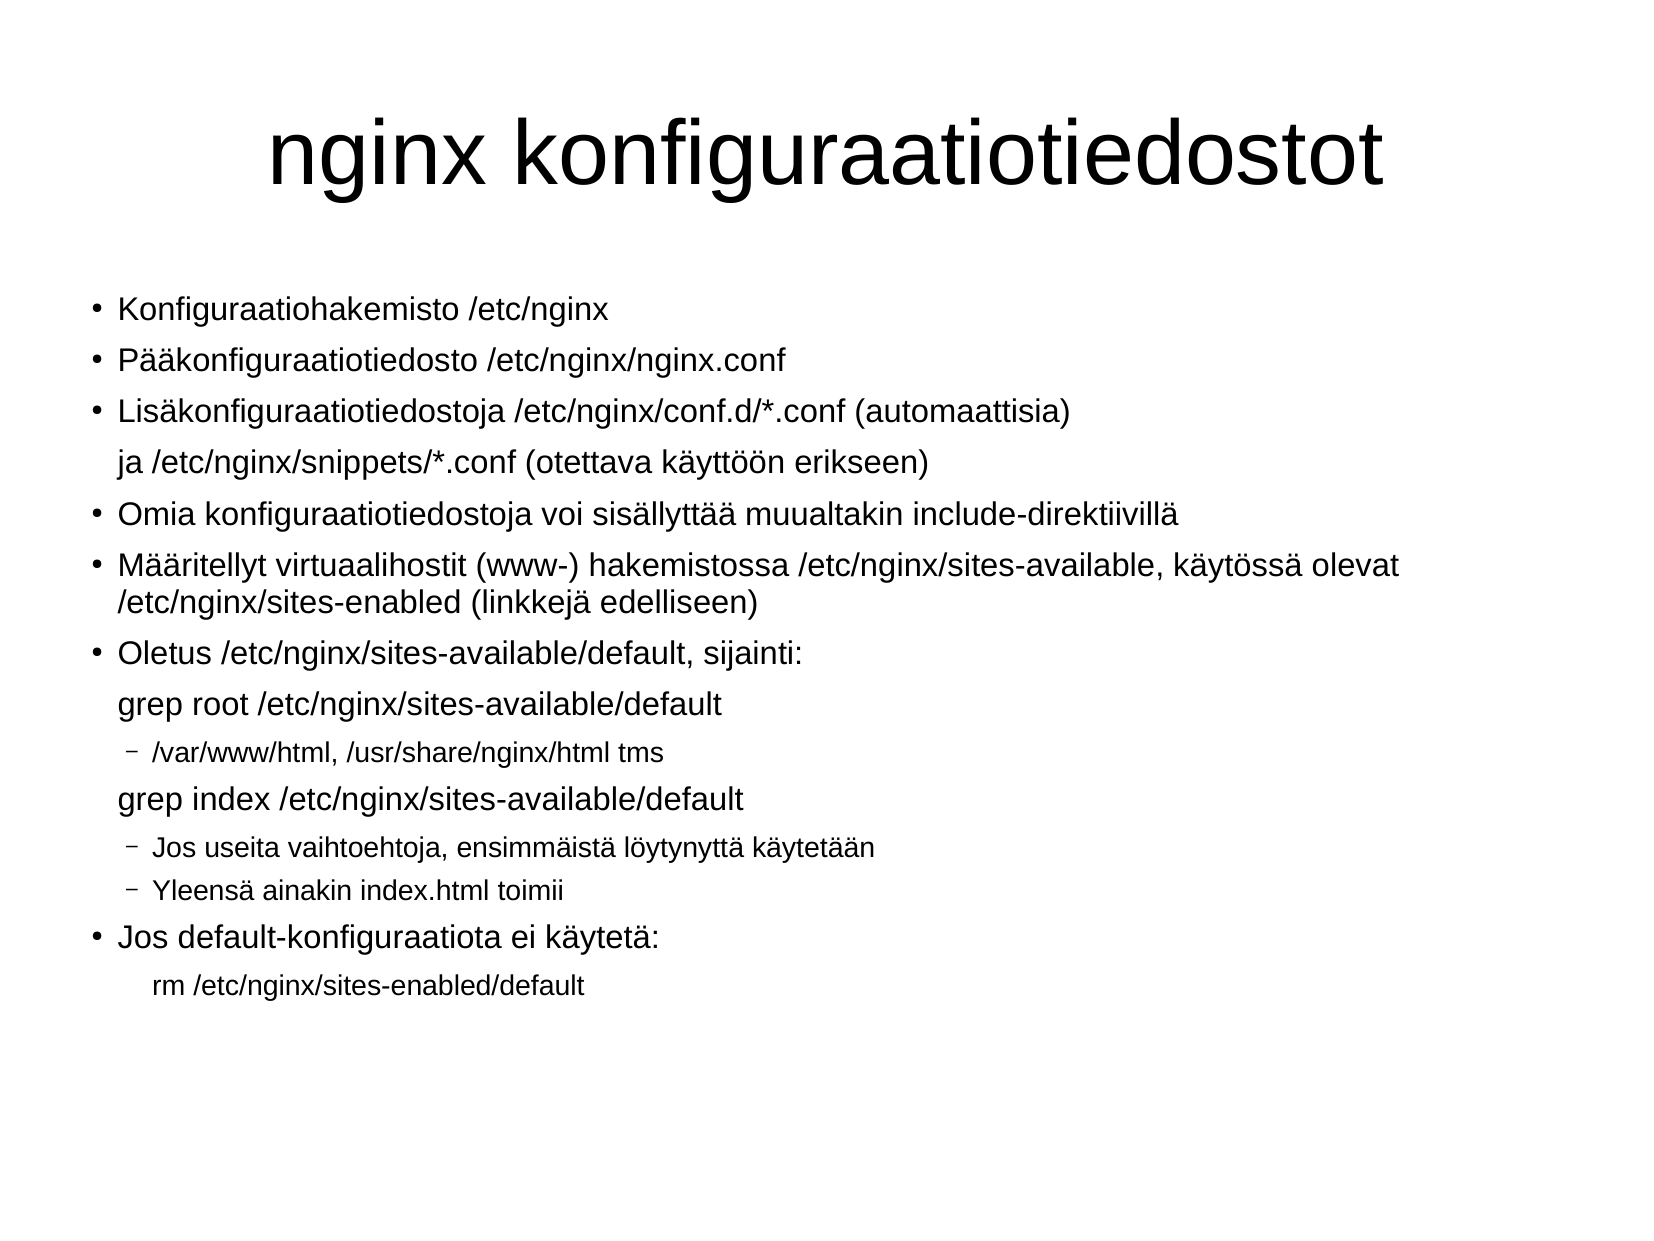

# nginx konfiguraatiotiedostot
Konfiguraatiohakemisto /etc/nginx
Pääkonfiguraatiotiedosto /etc/nginx/nginx.conf
Lisäkonfiguraatiotiedostoja /etc/nginx/conf.d/*.conf (automaattisia)
ja /etc/nginx/snippets/*.conf (otettava käyttöön erikseen)
Omia konfiguraatiotiedostoja voi sisällyttää muualtakin include-direktiivillä
Määritellyt virtuaalihostit (www-) hakemistossa /etc/nginx/sites-available, käytössä olevat /etc/nginx/sites-enabled (linkkejä edelliseen)
Oletus /etc/nginx/sites-available/default, sijainti:
grep root /etc/nginx/sites-available/default
/var/www/html, /usr/share/nginx/html tms
grep index /etc/nginx/sites-available/default
Jos useita vaihtoehtoja, ensimmäistä löytynyttä käytetään
Yleensä ainakin index.html toimii
Jos default-konfiguraatiota ei käytetä:
rm /etc/nginx/sites-enabled/default